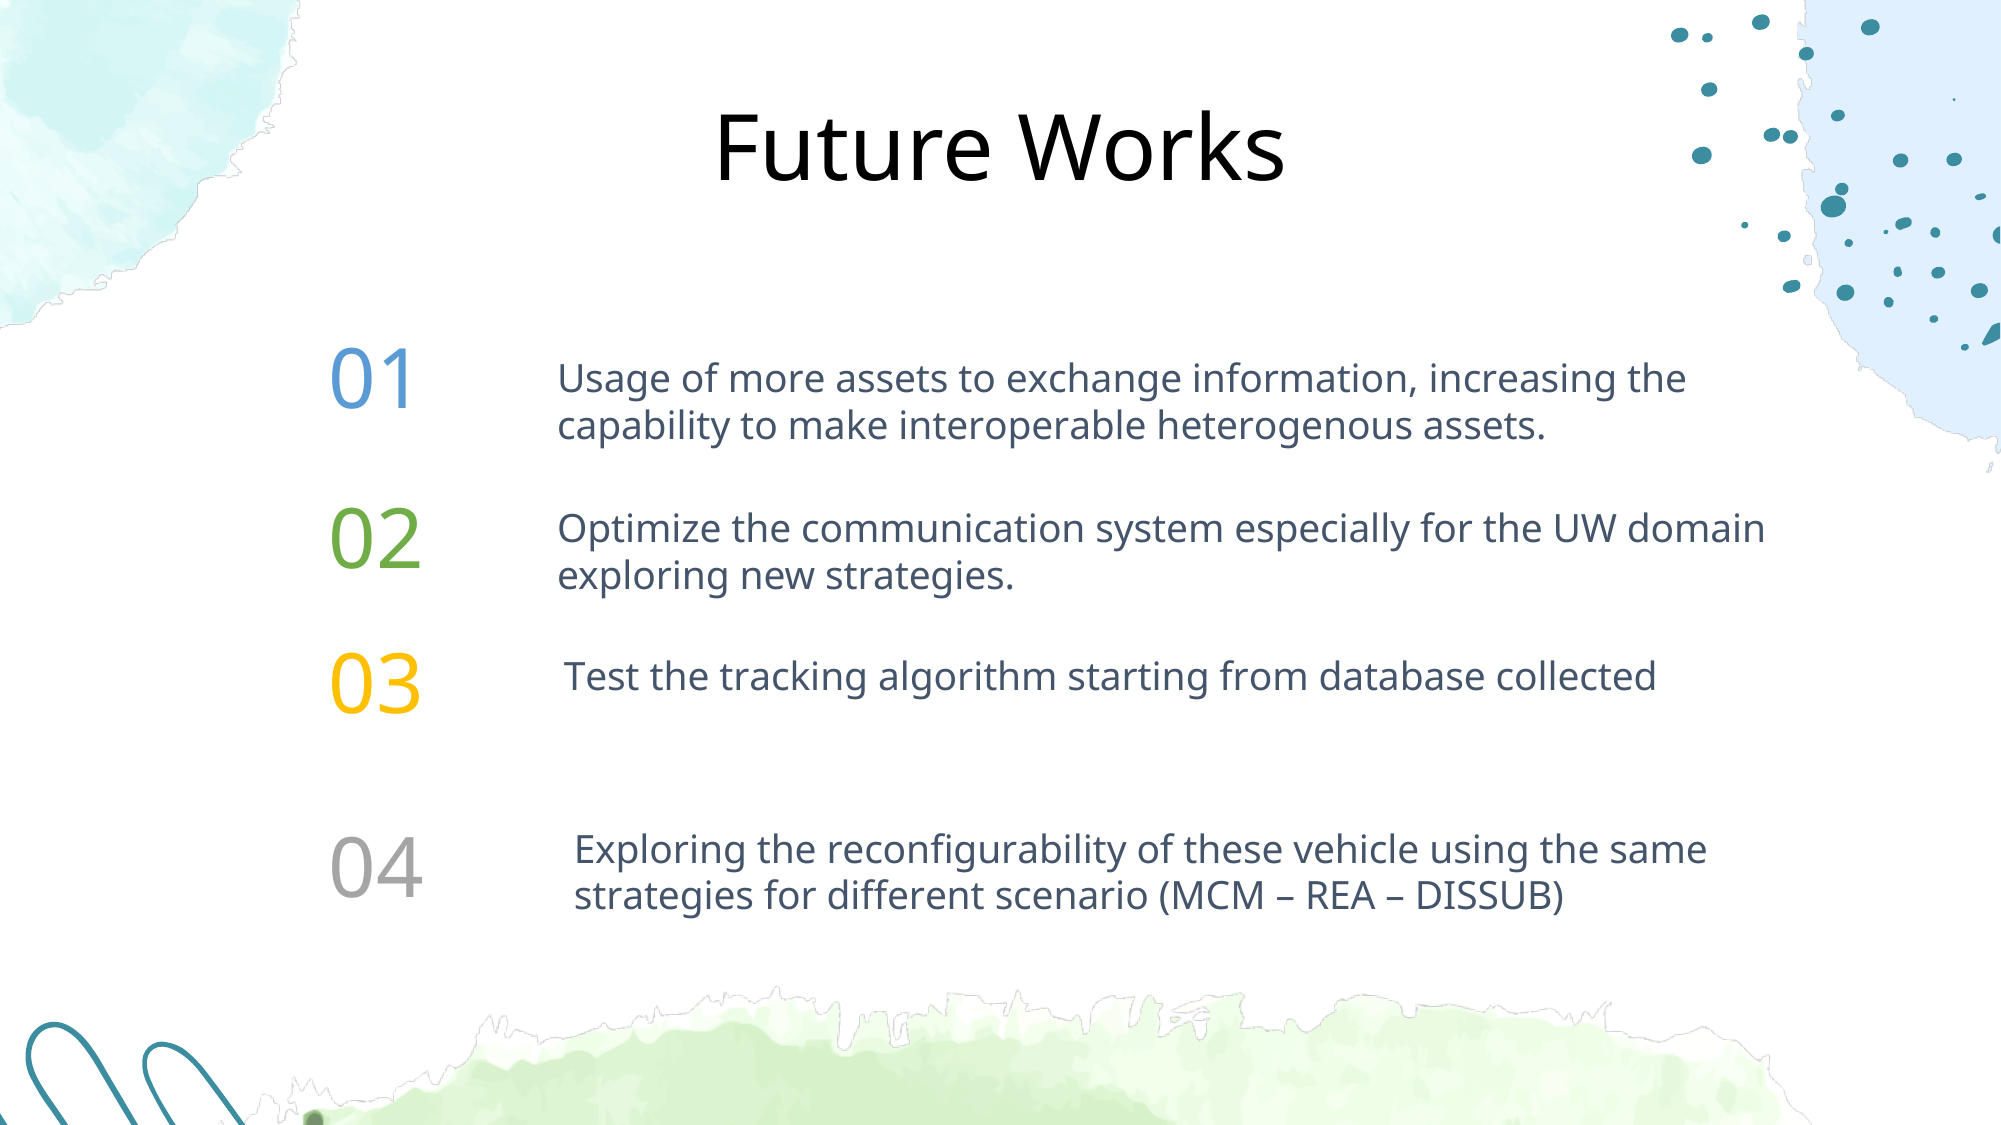

# Future Works
01
Usage of more assets to exchange information, increasing the capability to make interoperable heterogenous assets.
02
Optimize the communication system especially for the UW domain exploring new strategies.
03
Test the tracking algorithm starting from database collected
04
Exploring the reconfigurability of these vehicle using the same strategies for different scenario (MCM – REA – DISSUB)